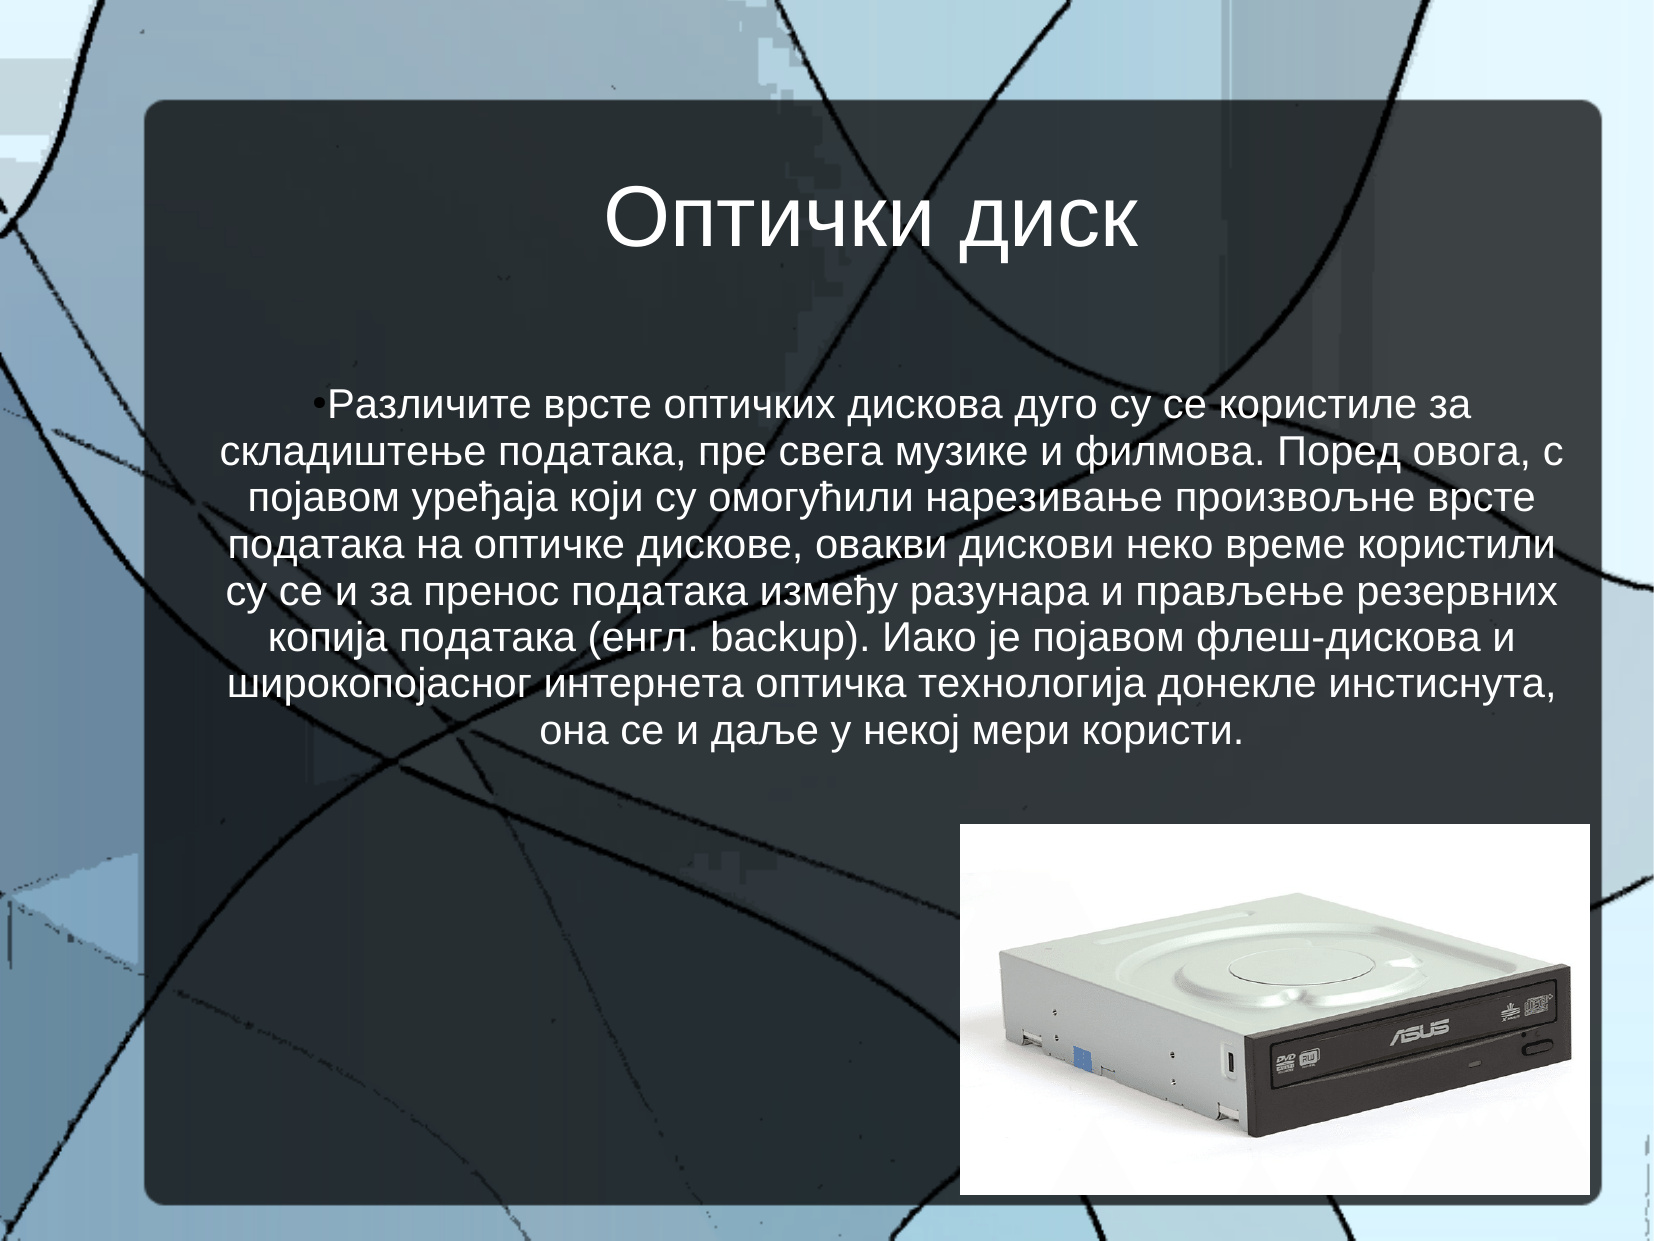

# Оптички диск
Различите врсте оптичких дискова дуго су се користиле за складиштење података, пре свега музике и филмова. Поред овога, с појавом уређаја који су омогућили нарезивање произвољне врсте података на оптичке дискове, овакви дискови неко време користили су се и за пренос података између разунара и прављење резервних копија података (енгл. backup). Иако је појавом флеш-дискова и широкопојасног интернета оптичка технологија донекле инстиснута, она се и даље у некој мери користи.